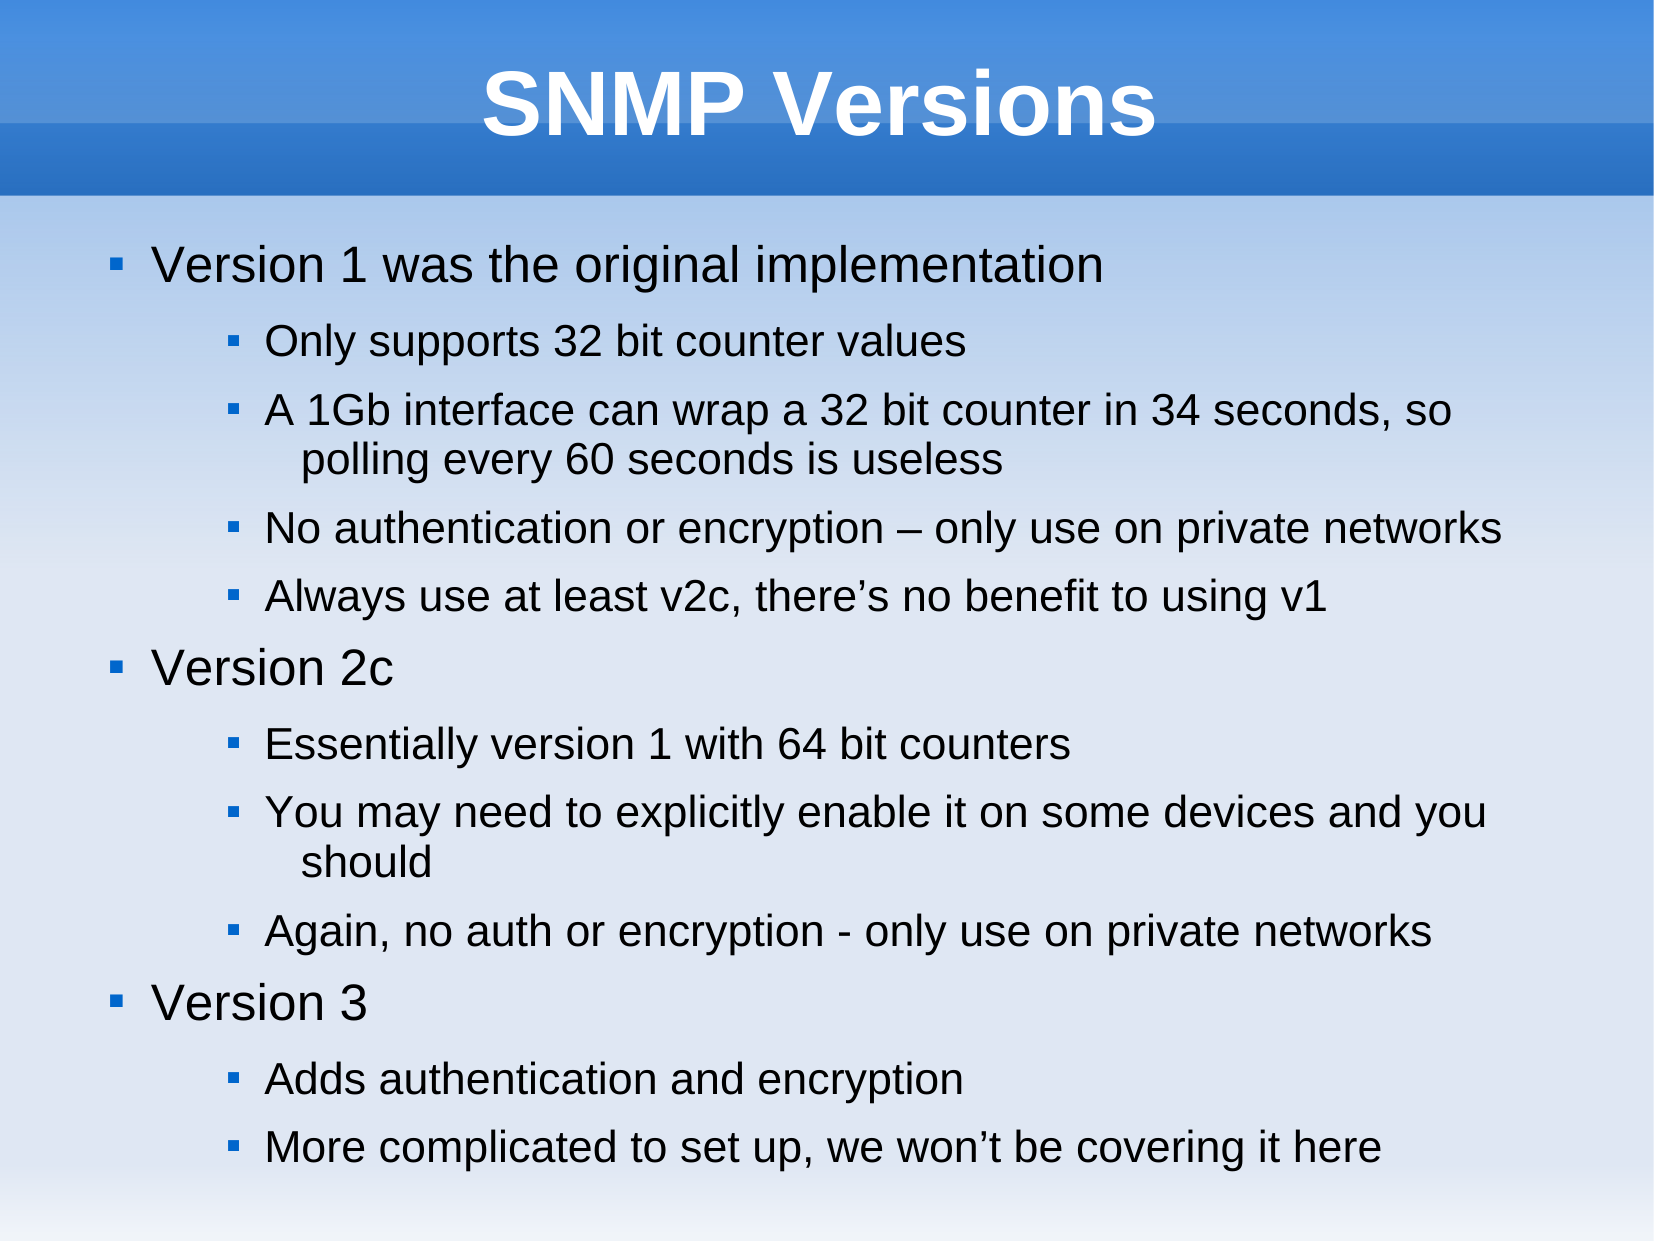

# SNMP Versions
Version 1 was the original implementation
Only supports 32 bit counter values
A 1Gb interface can wrap a 32 bit counter in 34 seconds, so polling every 60 seconds is useless
No authentication or encryption – only use on private networks
Always use at least v2c, there’s no benefit to using v1
Version 2c
Essentially version 1 with 64 bit counters
You may need to explicitly enable it on some devices and you should
Again, no auth or encryption - only use on private networks
Version 3
Adds authentication and encryption
More complicated to set up, we won’t be covering it here